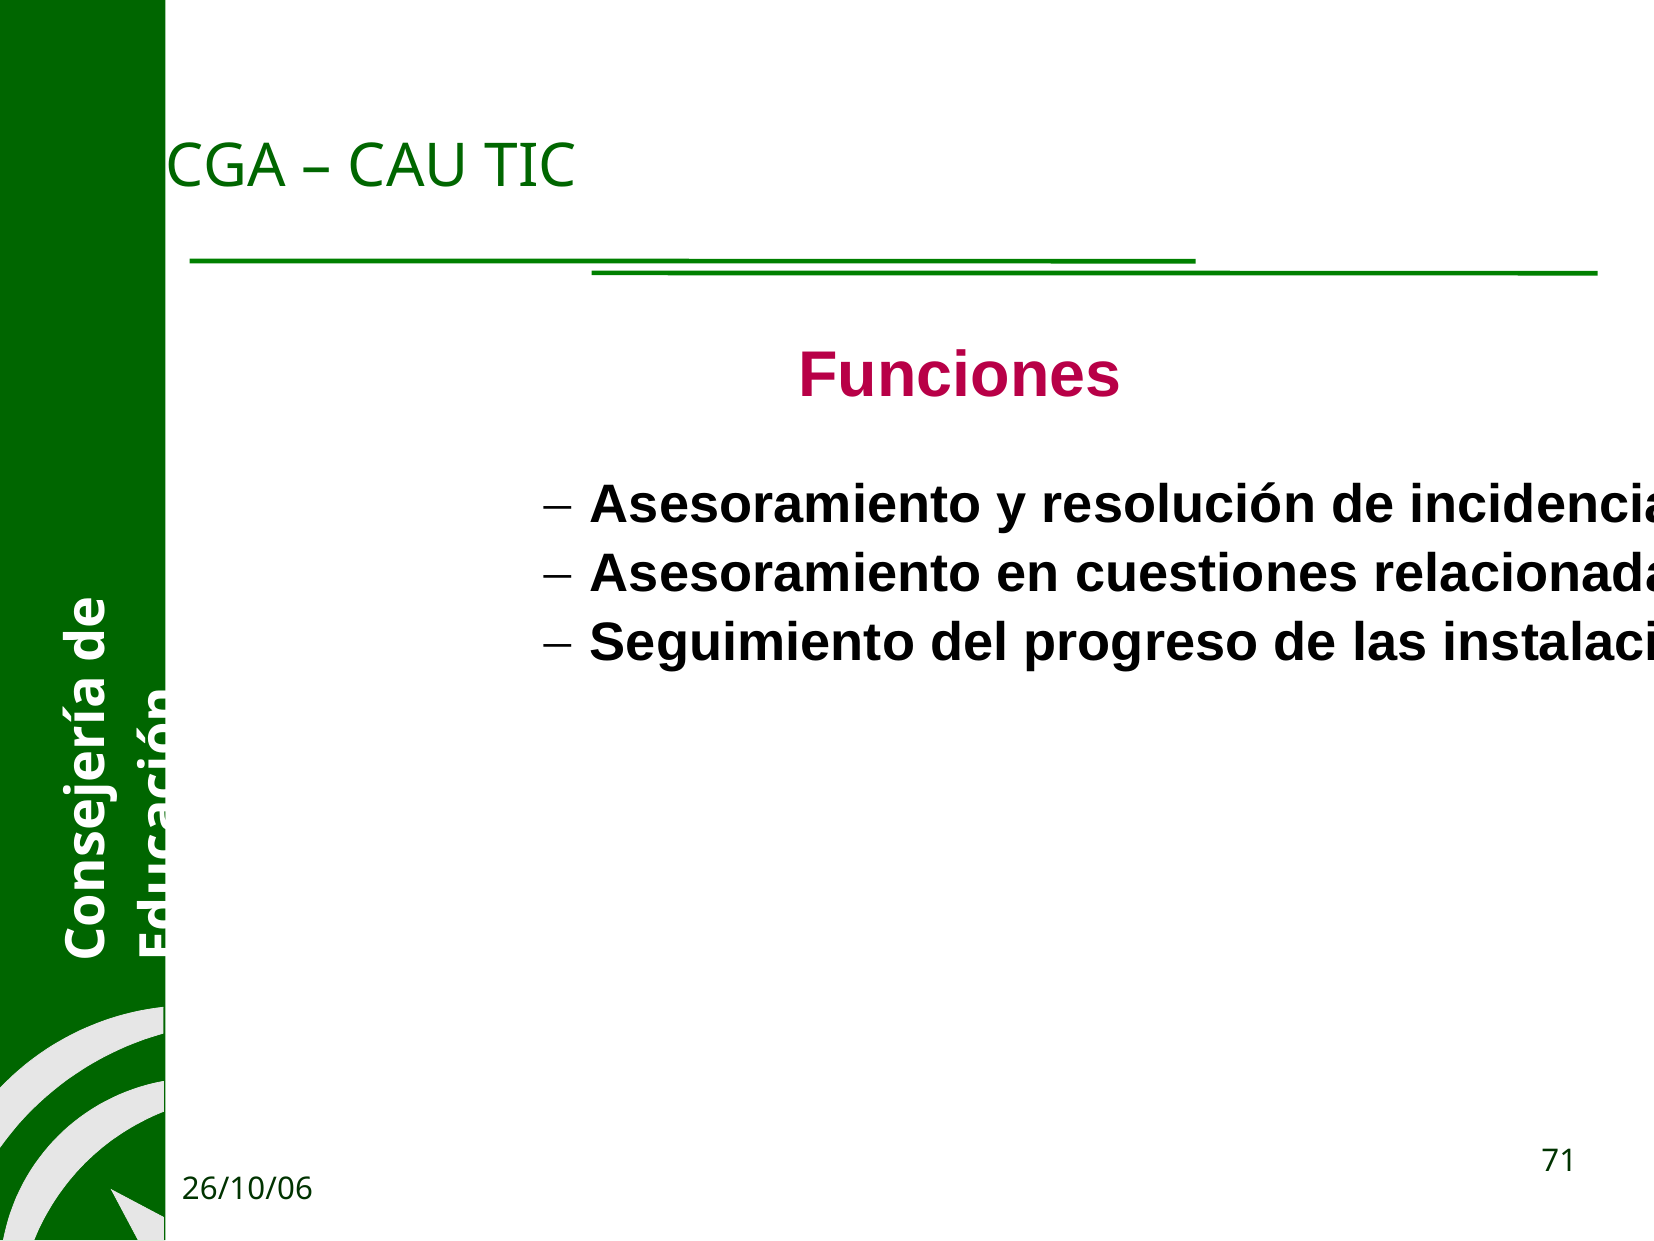

CGA – CAU TIC
Funciones
Asesoramiento y resolución de incidencias en todo lo relacionado con conectividad de estos centros.
Asesoramiento en cuestiones relacionadas con el funcionamiento de la Intranet y del acceso a Internet.
Seguimiento del progreso de las instalaciones en los centros TIC, del servidor de contenidos, cortafuegos y plataforma educativa.
71